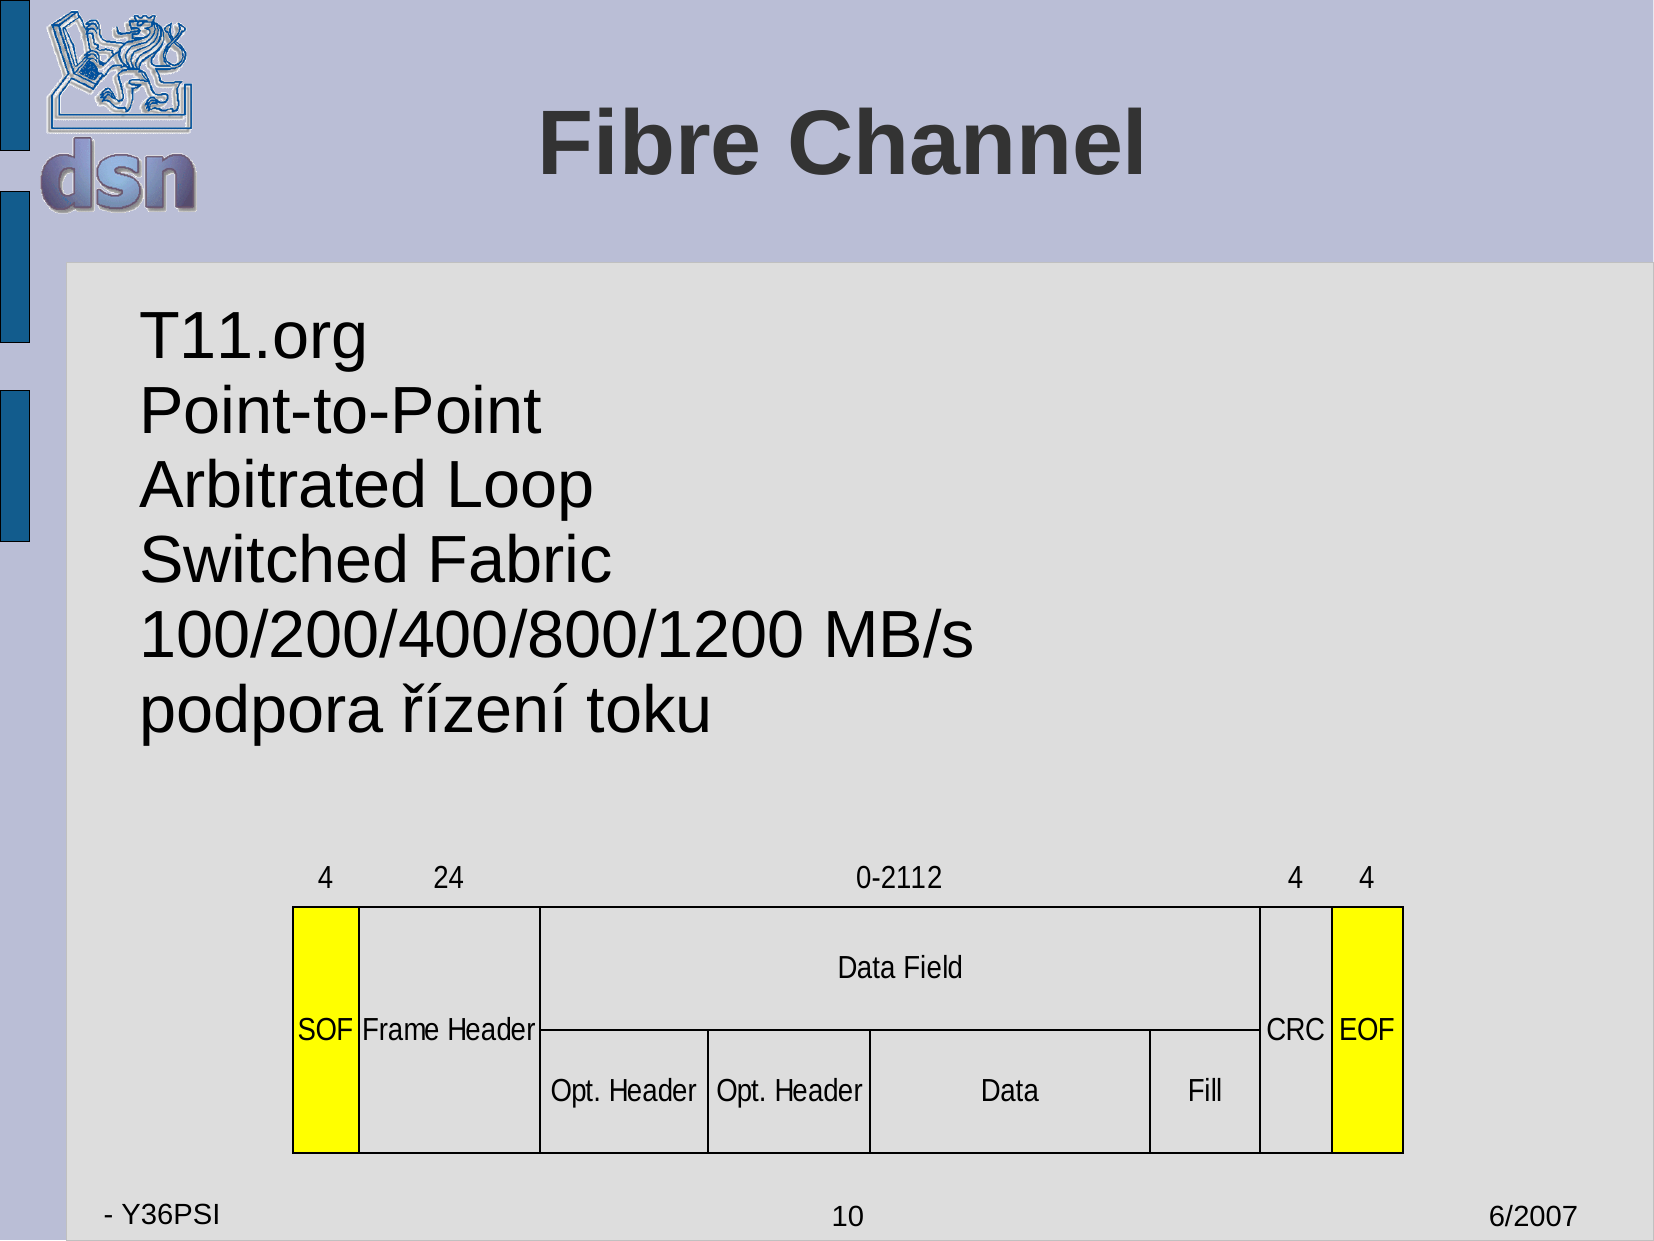

# Fibre Channel
T11.org
Point-to-Point
Arbitrated Loop
Switched Fabric
100/200/400/800/1200 MB/s
podpora řízení toku